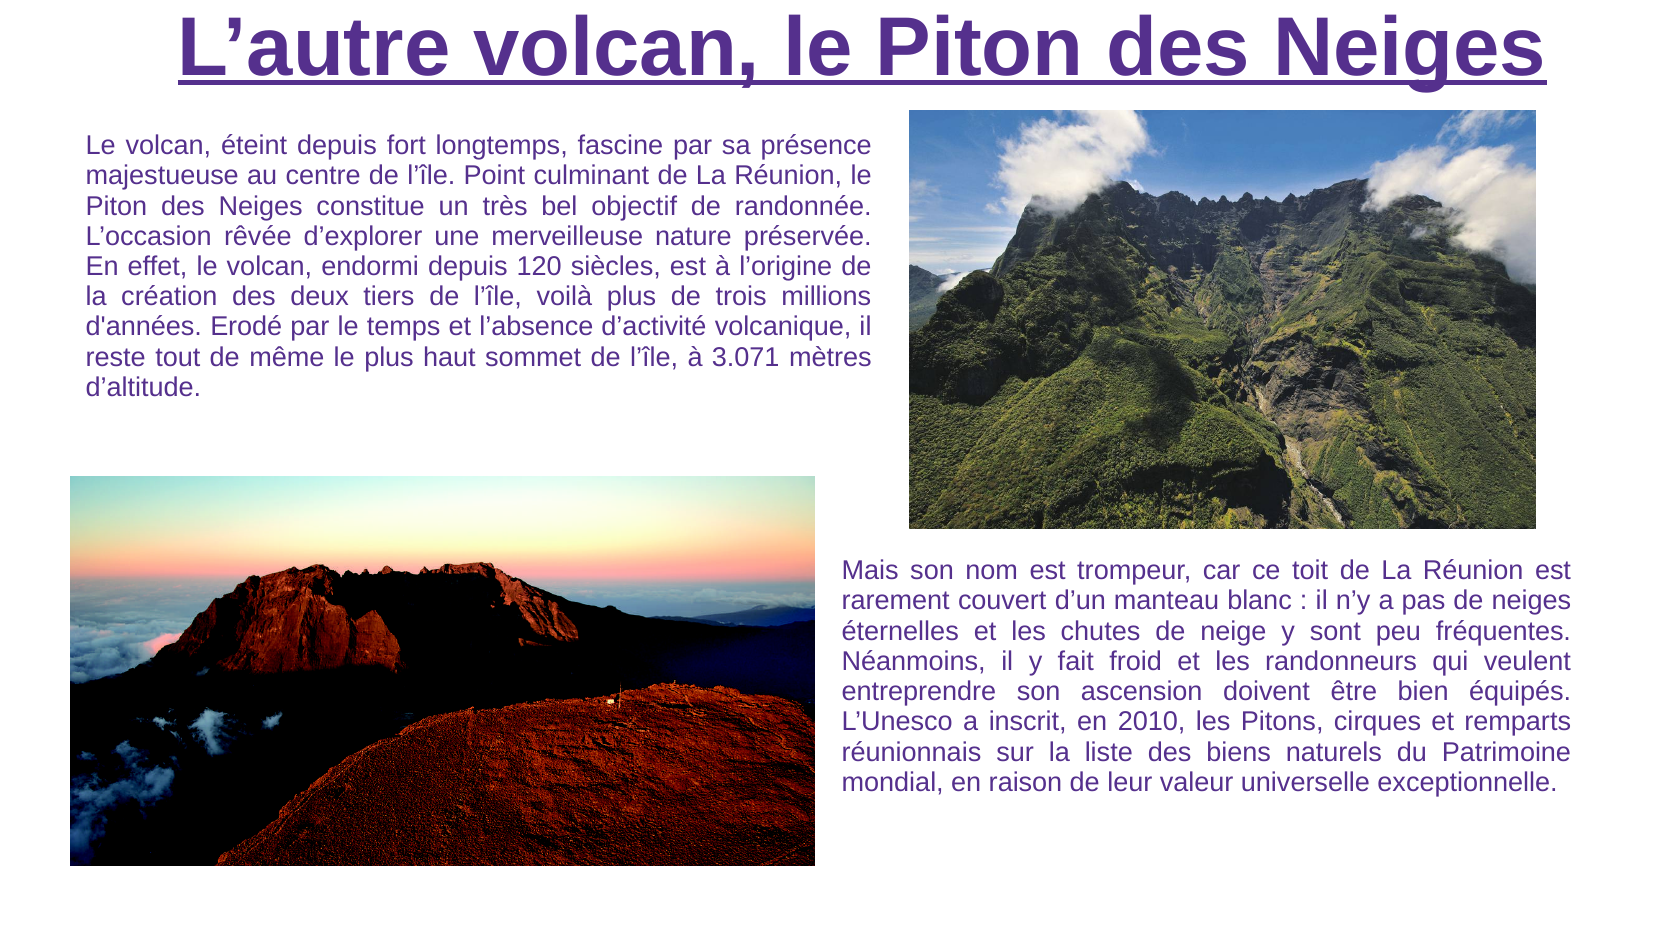

# L’autre volcan, le Piton des Neiges
Le volcan, éteint depuis fort longtemps, fascine par sa présence majestueuse au centre de l’île. Point culminant de La Réunion, le Piton des Neiges constitue un très bel objectif de randonnée. L’occasion rêvée d’explorer une merveilleuse nature préservée. En effet, le volcan, endormi depuis 120 siècles, est à l’origine de la création des deux tiers de l’île, voilà plus de trois millions d'années. Erodé par le temps et l’absence d’activité volcanique, il reste tout de même le plus haut sommet de l’île, à 3.071 mètres d’altitude.
Mais son nom est trompeur, car ce toit de La Réunion est rarement couvert d’un manteau blanc : il n’y a pas de neiges éternelles et les chutes de neige y sont peu fréquentes. Néanmoins, il y fait froid et les randonneurs qui veulent entreprendre son ascension doivent être bien équipés. L’Unesco a inscrit, en 2010, les Pitons, cirques et remparts réunionnais sur la liste des biens naturels du Patrimoine mondial, en raison de leur valeur universelle exceptionnelle.